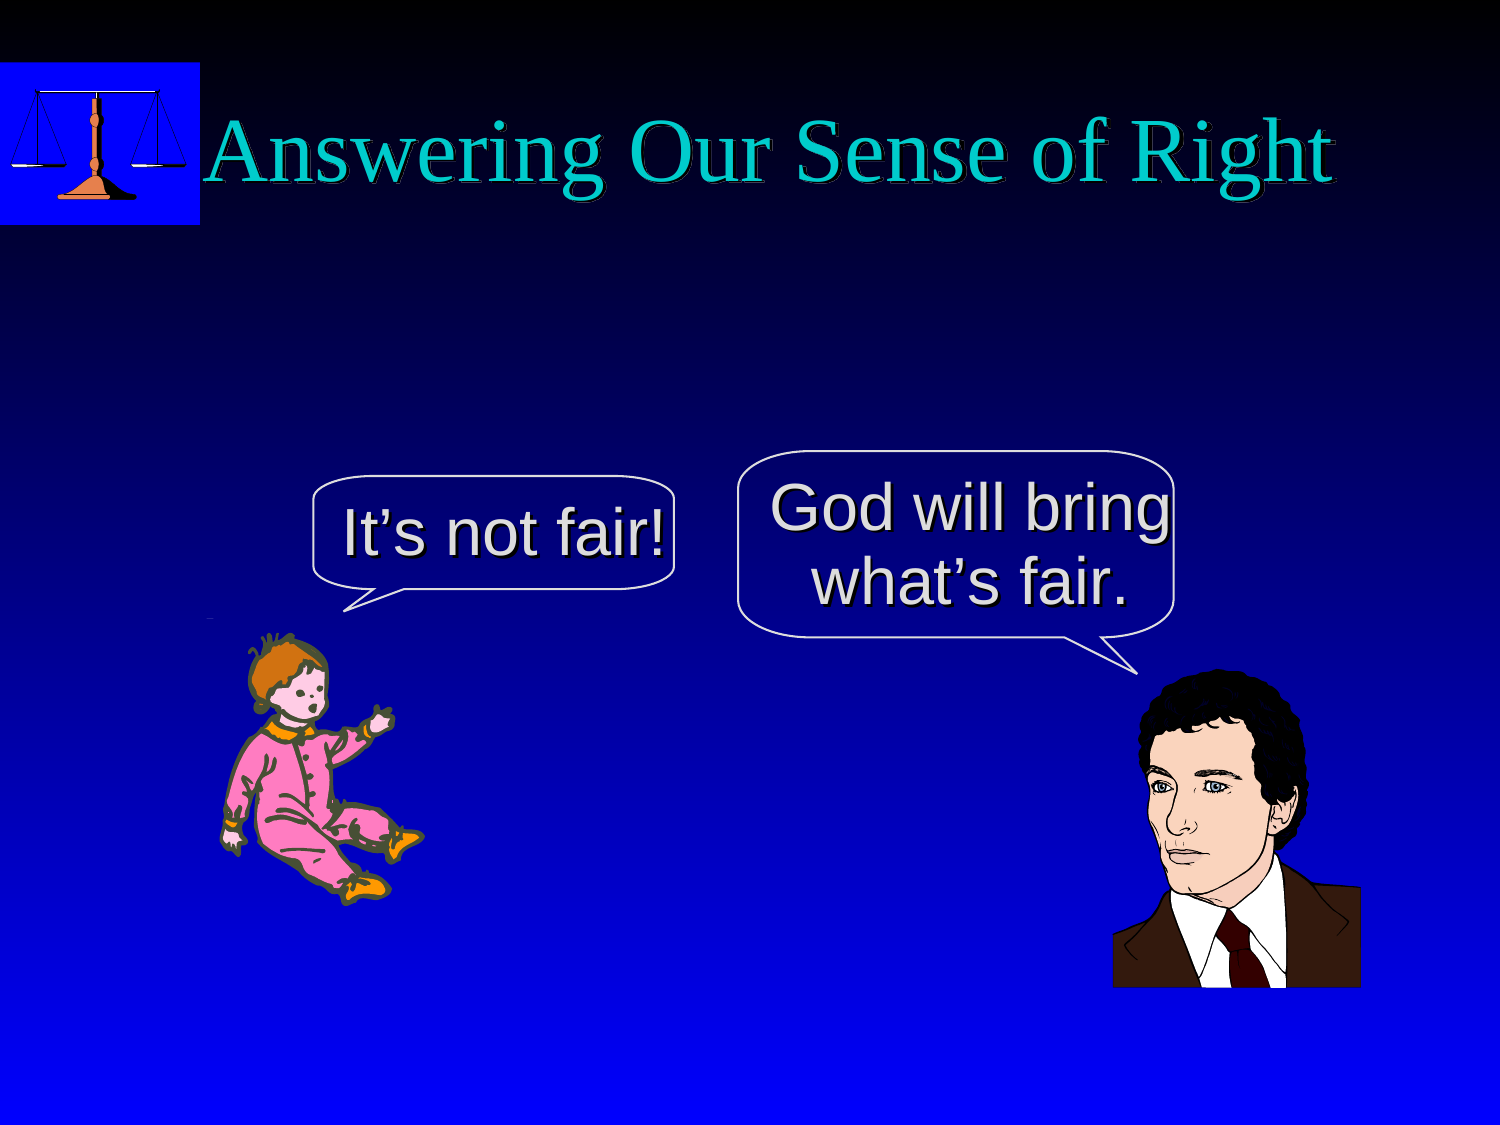

# Answering Our Sense of Right
God will bring
what’s fair.
It’s not fair!